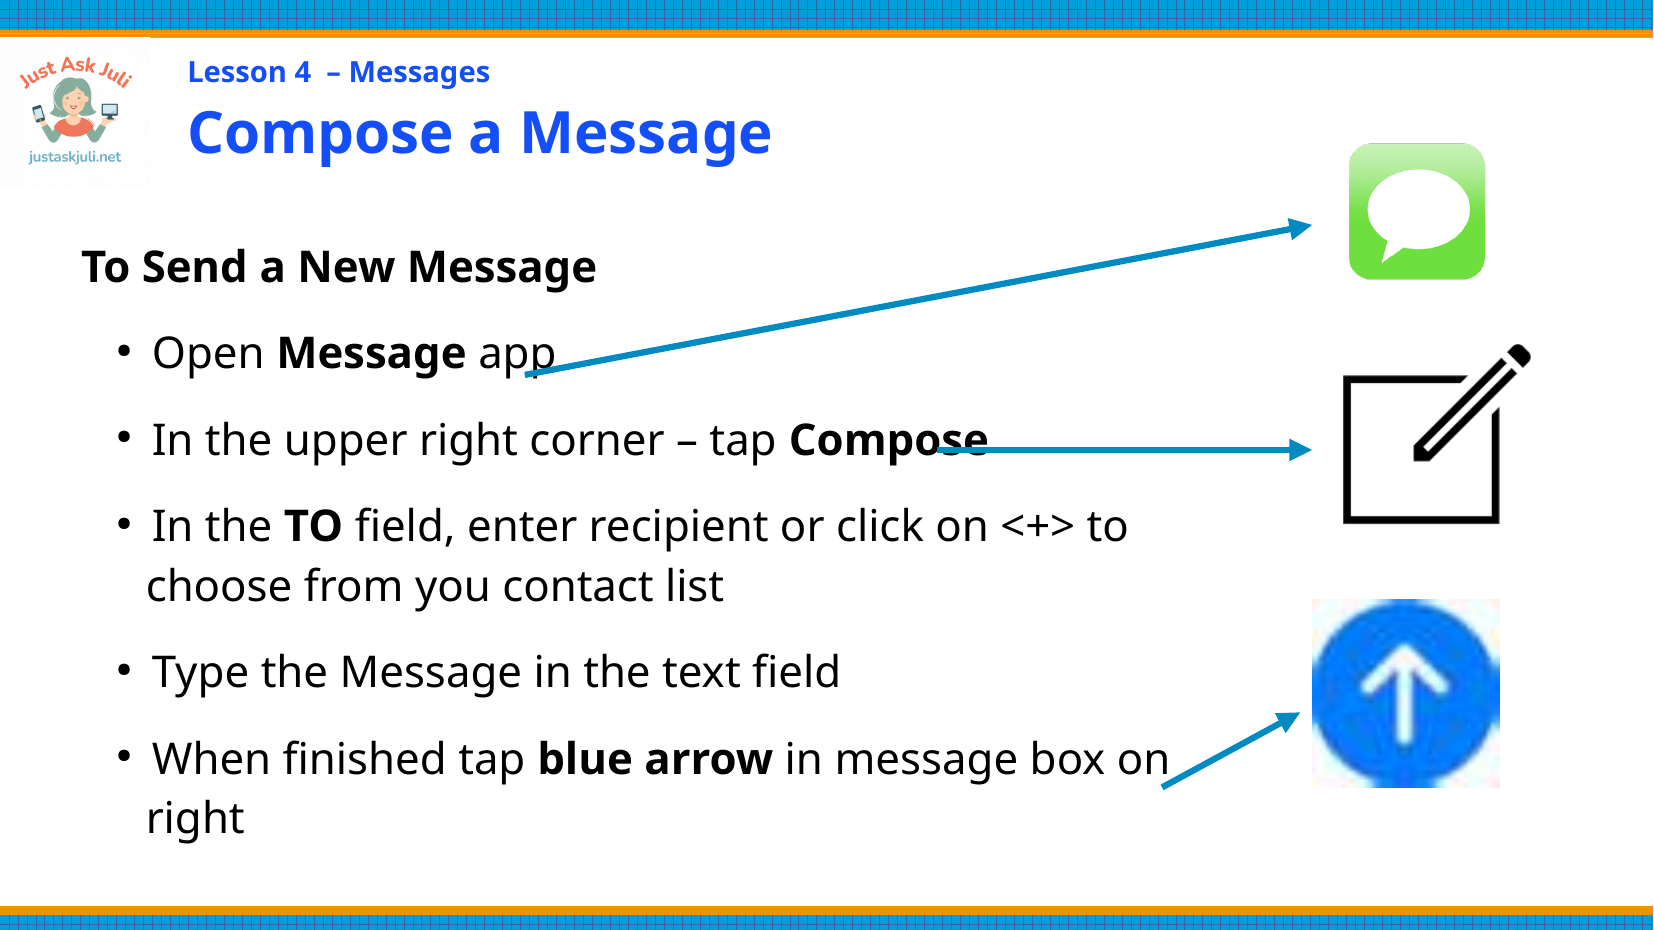

Lesson 4 – Messages
Compose a Message
To Send a New Message
Open Message app
In the upper right corner – tap Compose
In the TO field, enter recipient or click on <+> to choose from you contact list
Type the Message in the text field
When finished tap blue arrow in message box on right